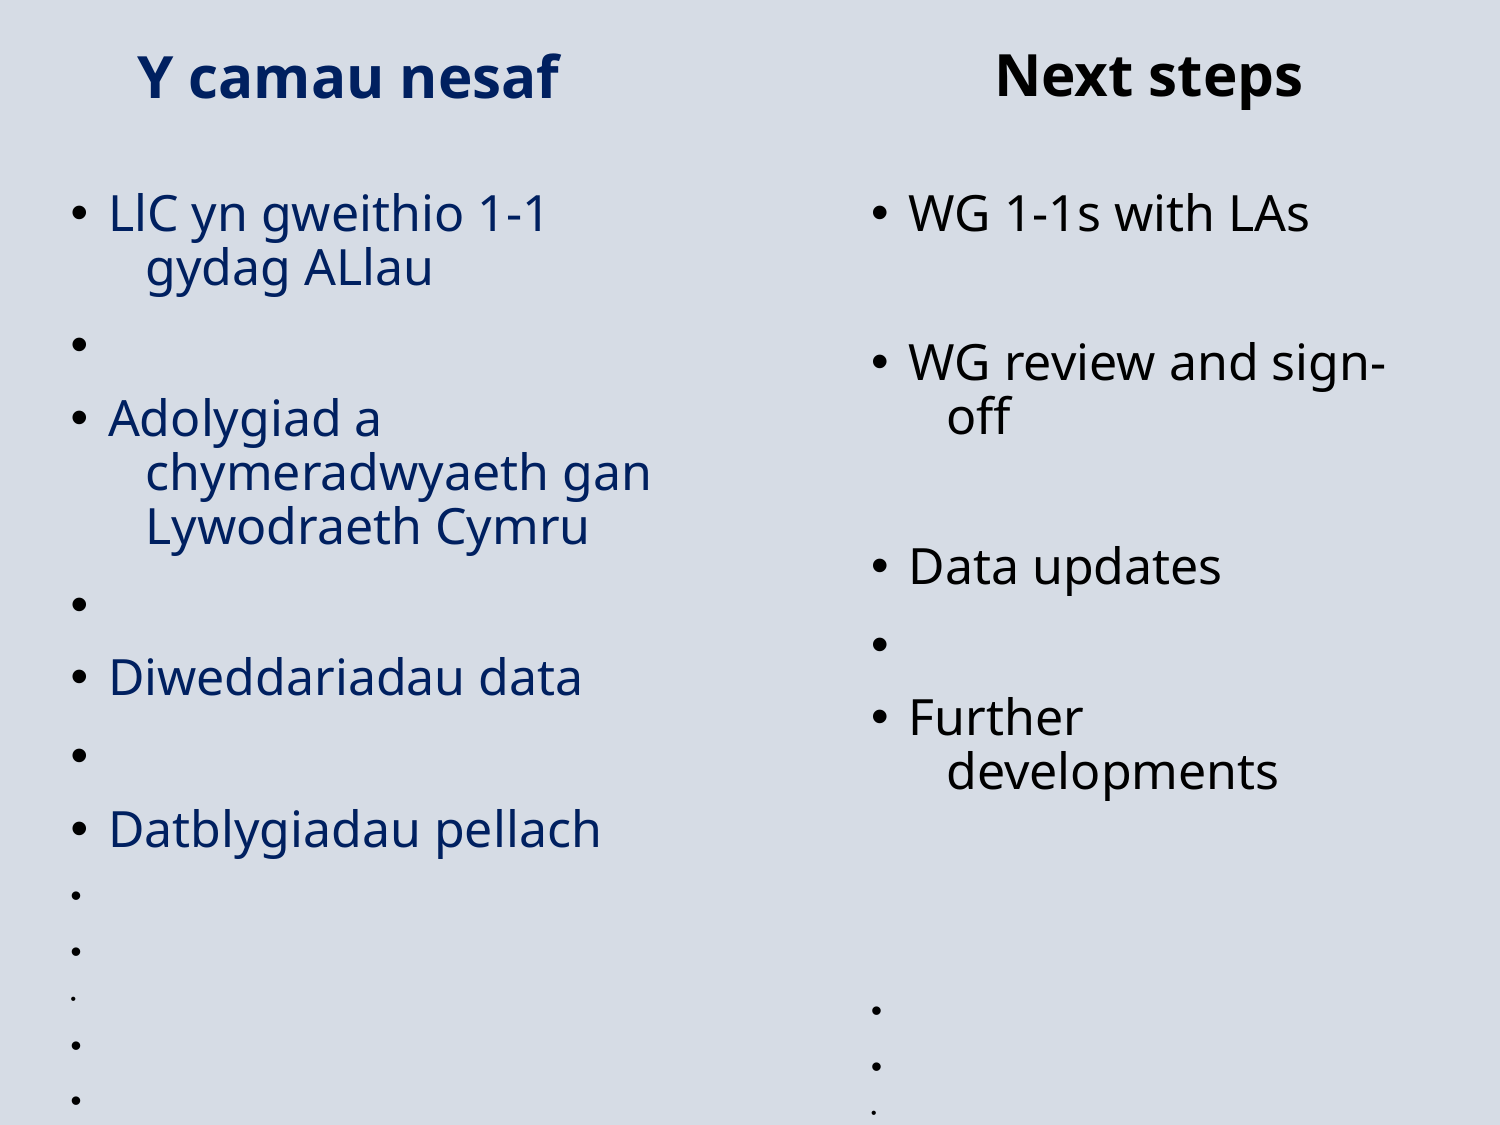

Next steps
Y camau nesaf
# LlC yn gweithio 1-1 gydag ALlau
Adolygiad a chymeradwyaeth gan Lywodraeth Cymru
Diweddariadau data
Datblygiadau pellach
WG 1-1s with LAs
WG review and sign-off
Data updates
Further developments